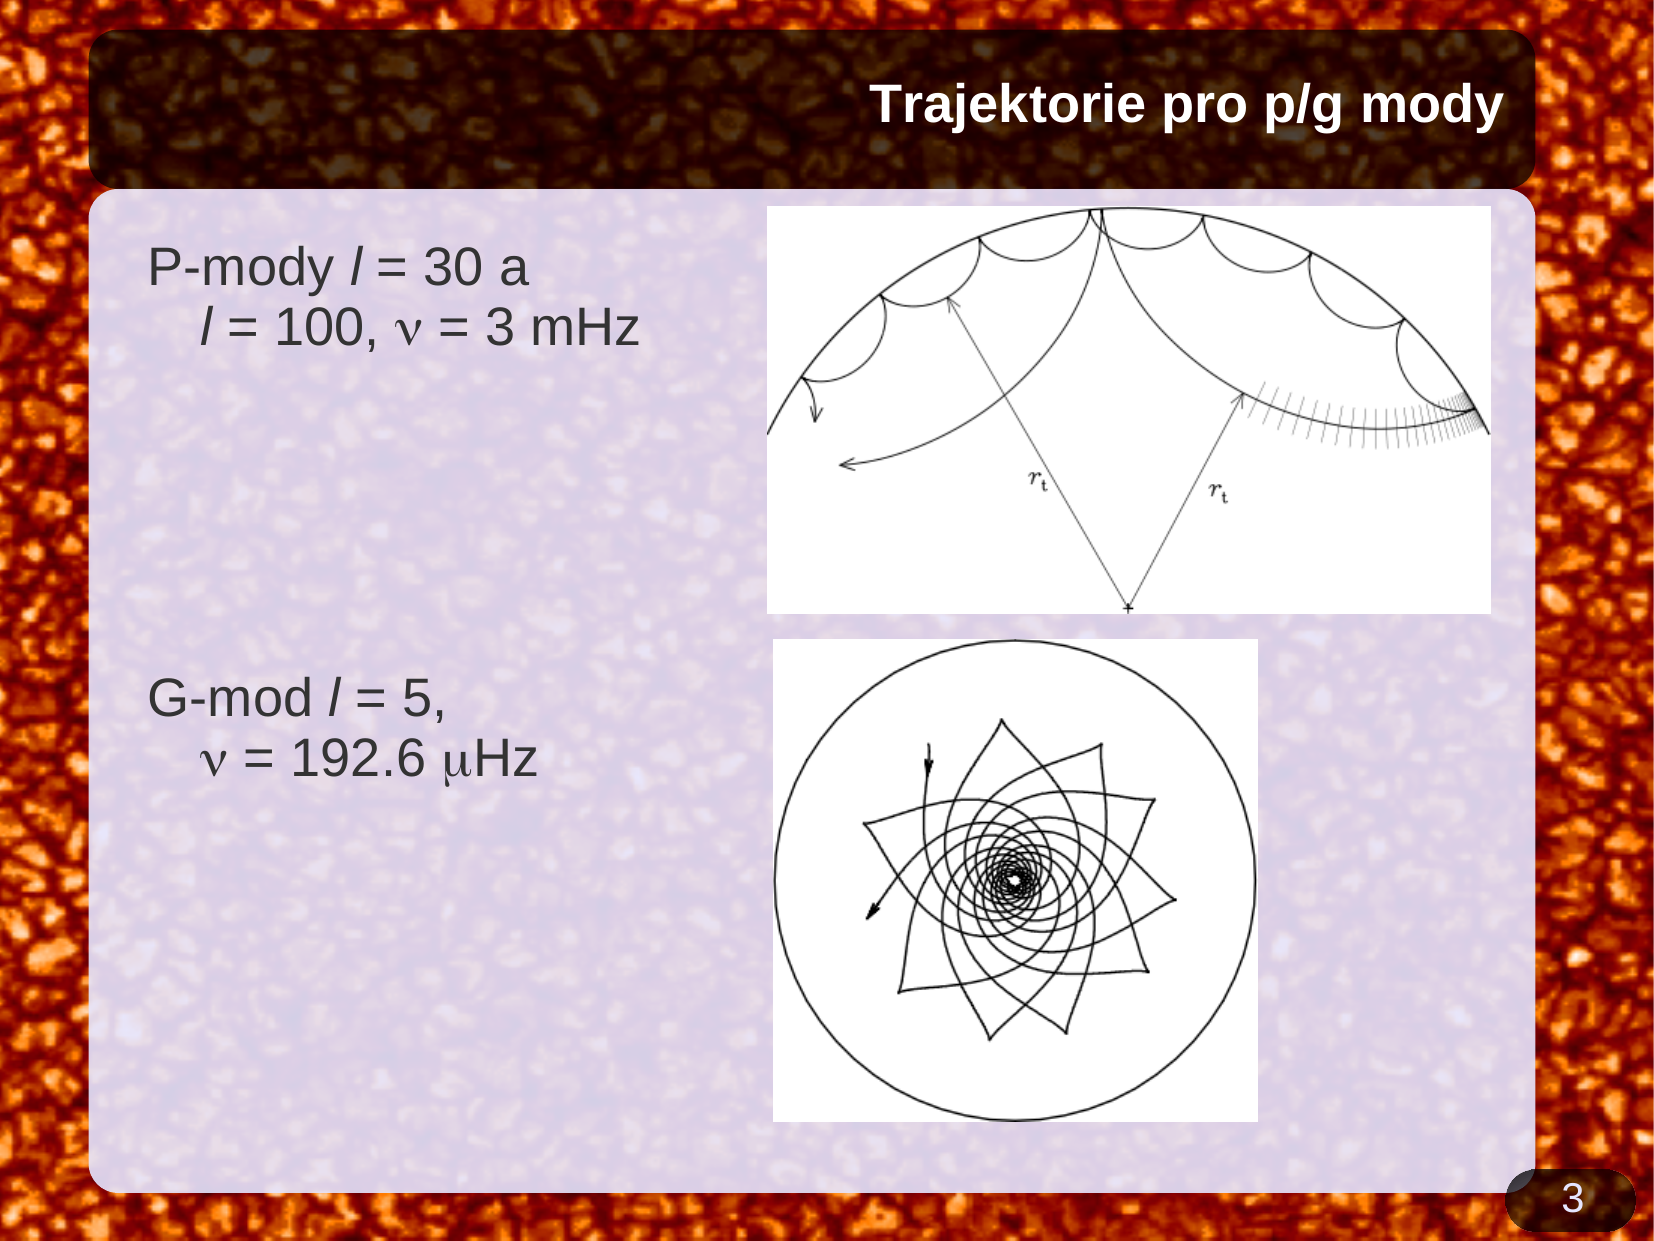

# Trajektorie pro p/g mody
P-mody l = 30 a l = 100, n = 3 mHz
G-mod l = 5, n = 192.6 mHz